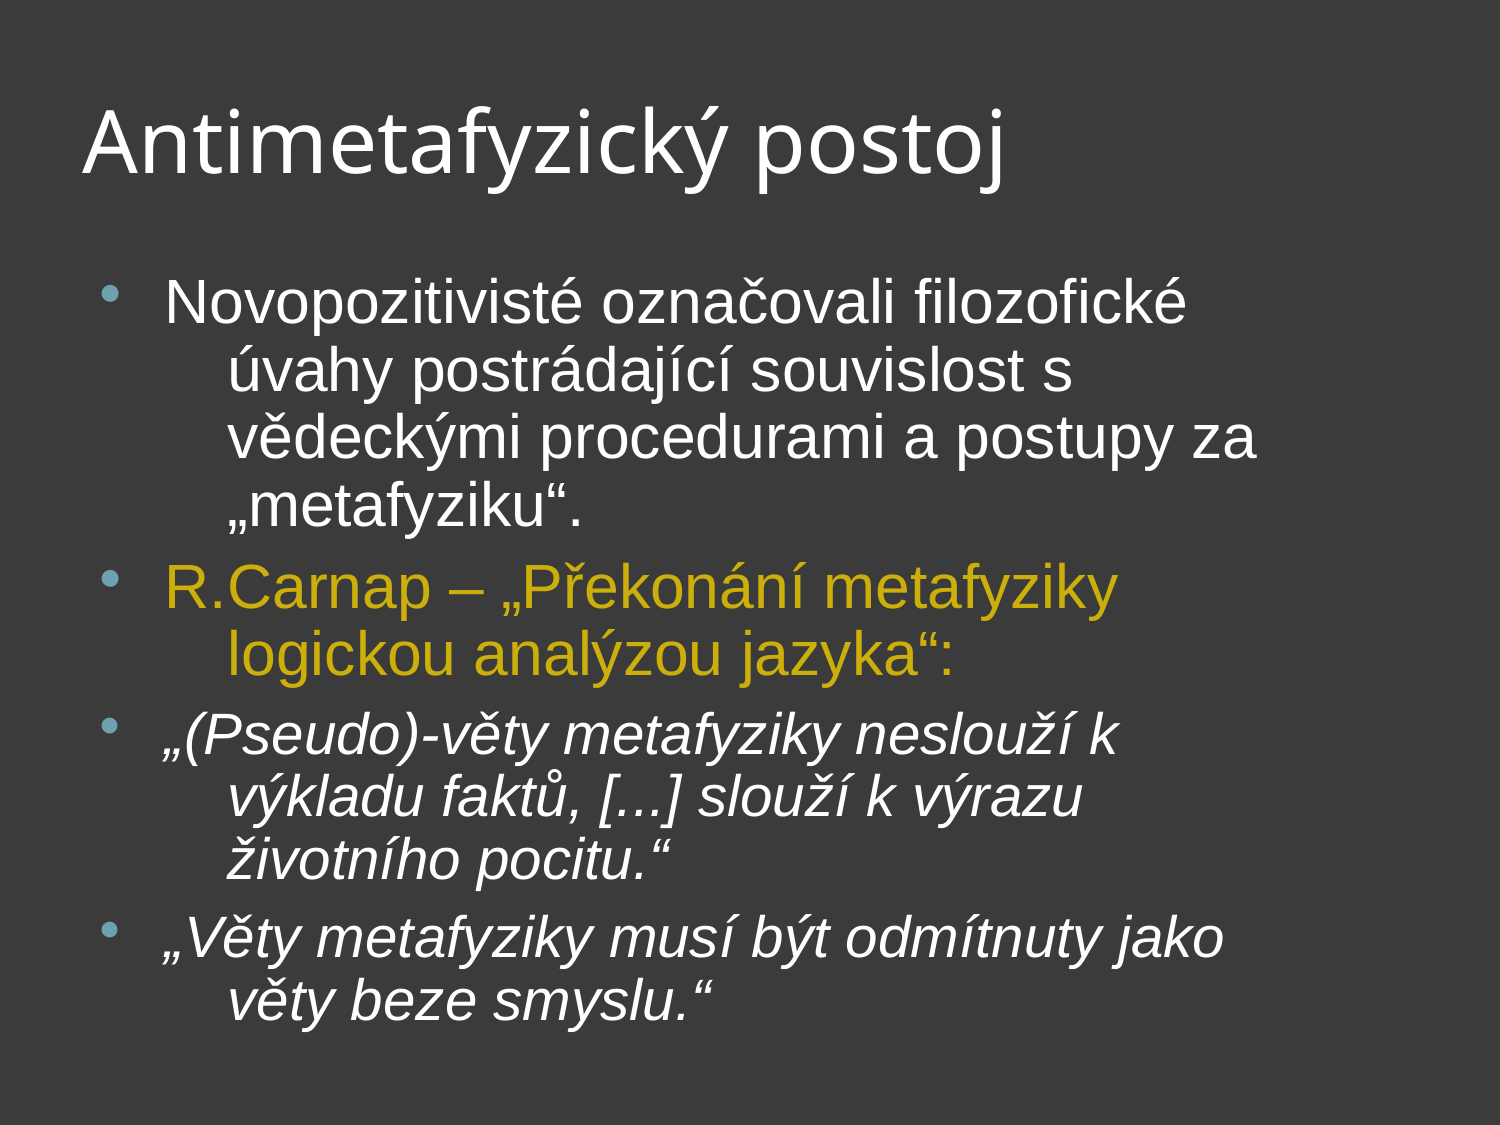

# Antimetafyzický postoj
Novopozitivisté označovali filozofické úvahy postrádající souvislost s vědeckými procedurami a postupy za „metafyziku“.
R.Carnap – „Překonání metafyziky logickou analýzou jazyka“:
„(Pseudo)-věty metafyziky neslouží k výkladu faktů, [...] slouží k výrazu životního pocitu.“
„Věty metafyziky musí být odmítnuty jako věty beze smyslu.“